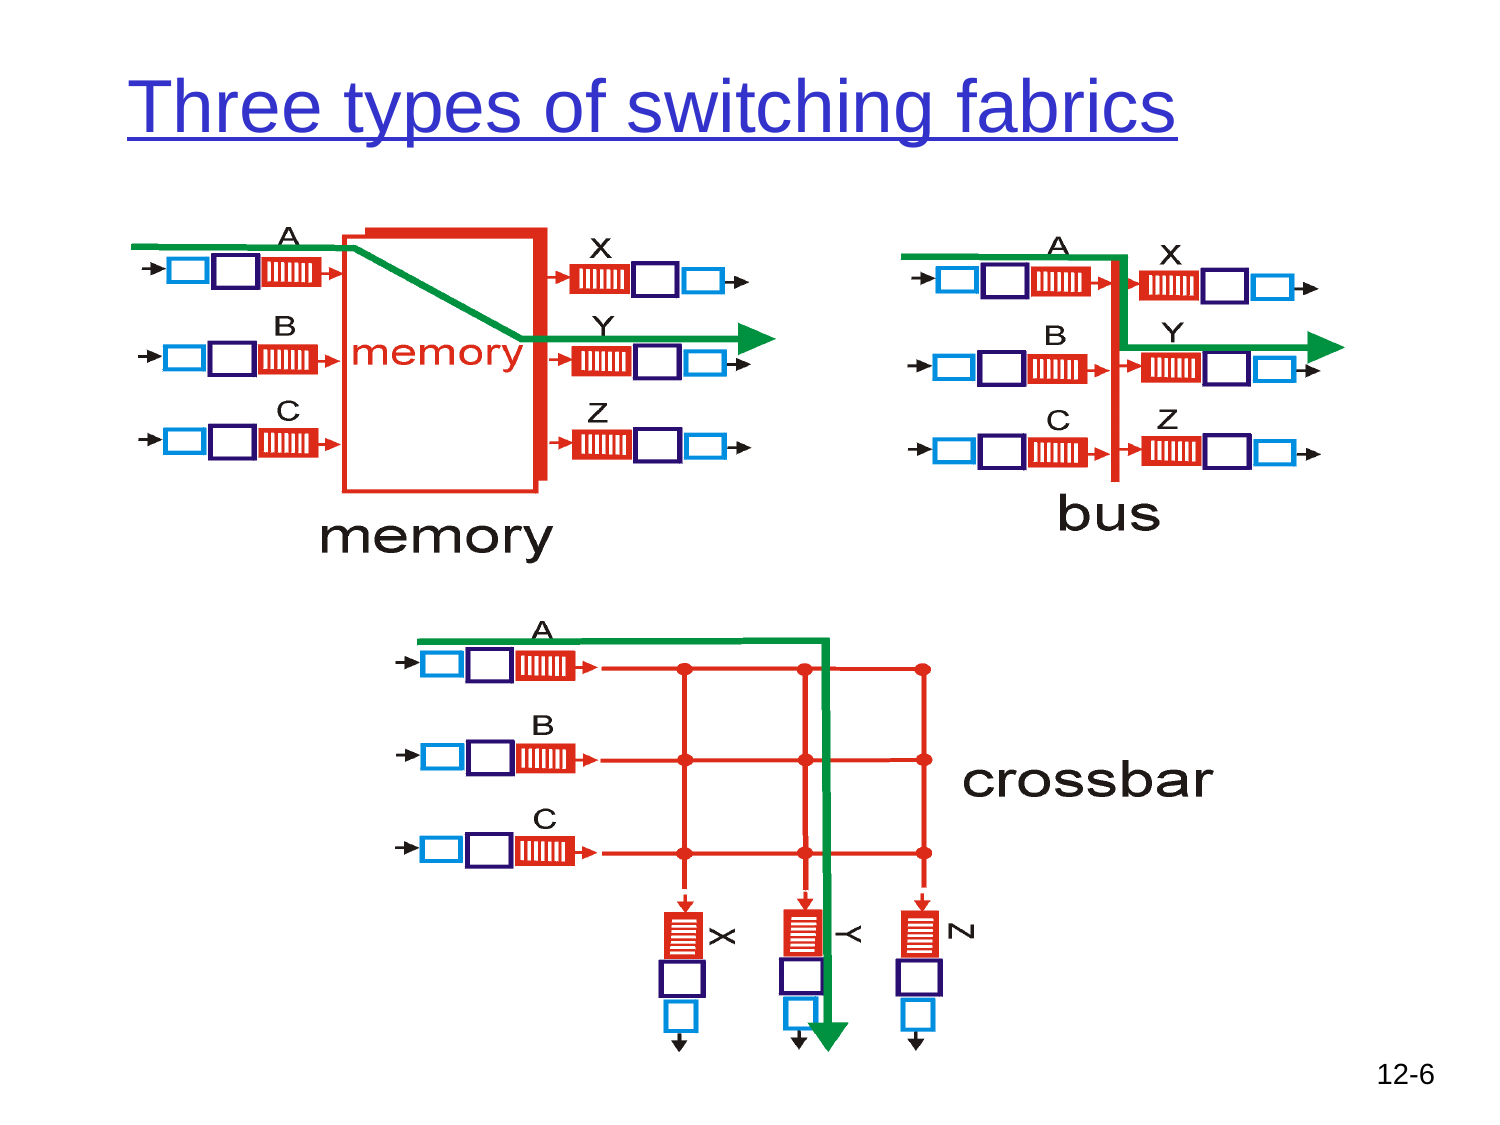

# Three types of switching fabrics
6